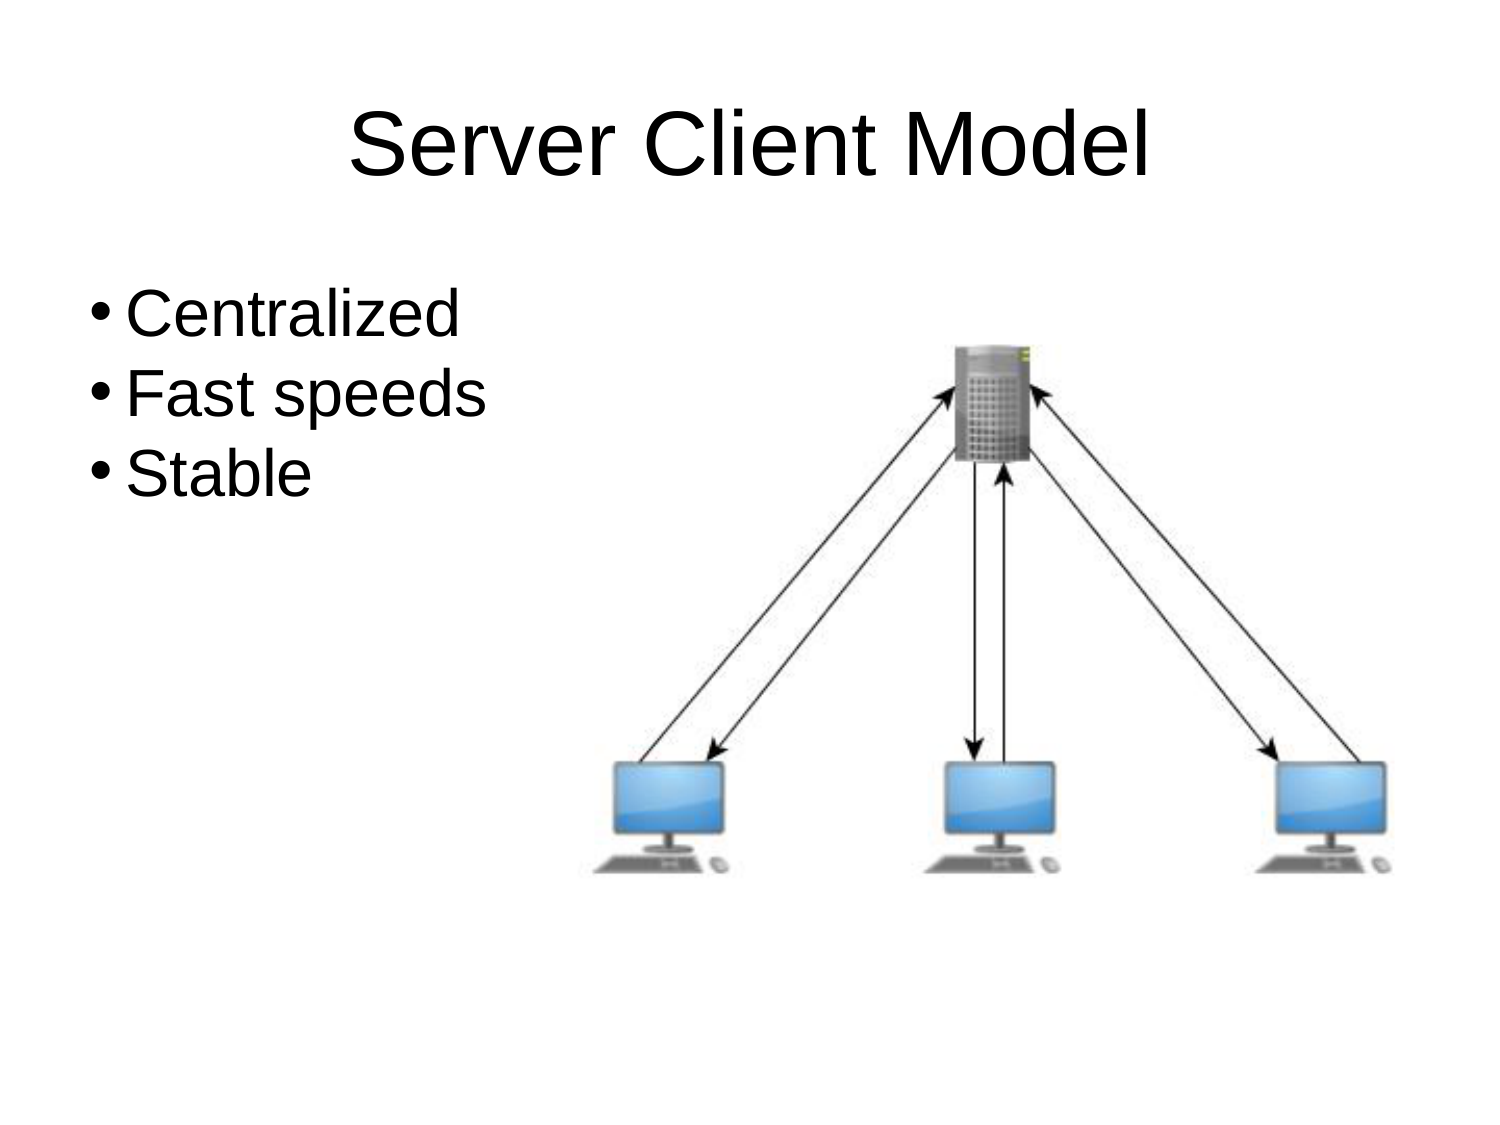

Server Client Model
Centralized
Fast speeds
Stable